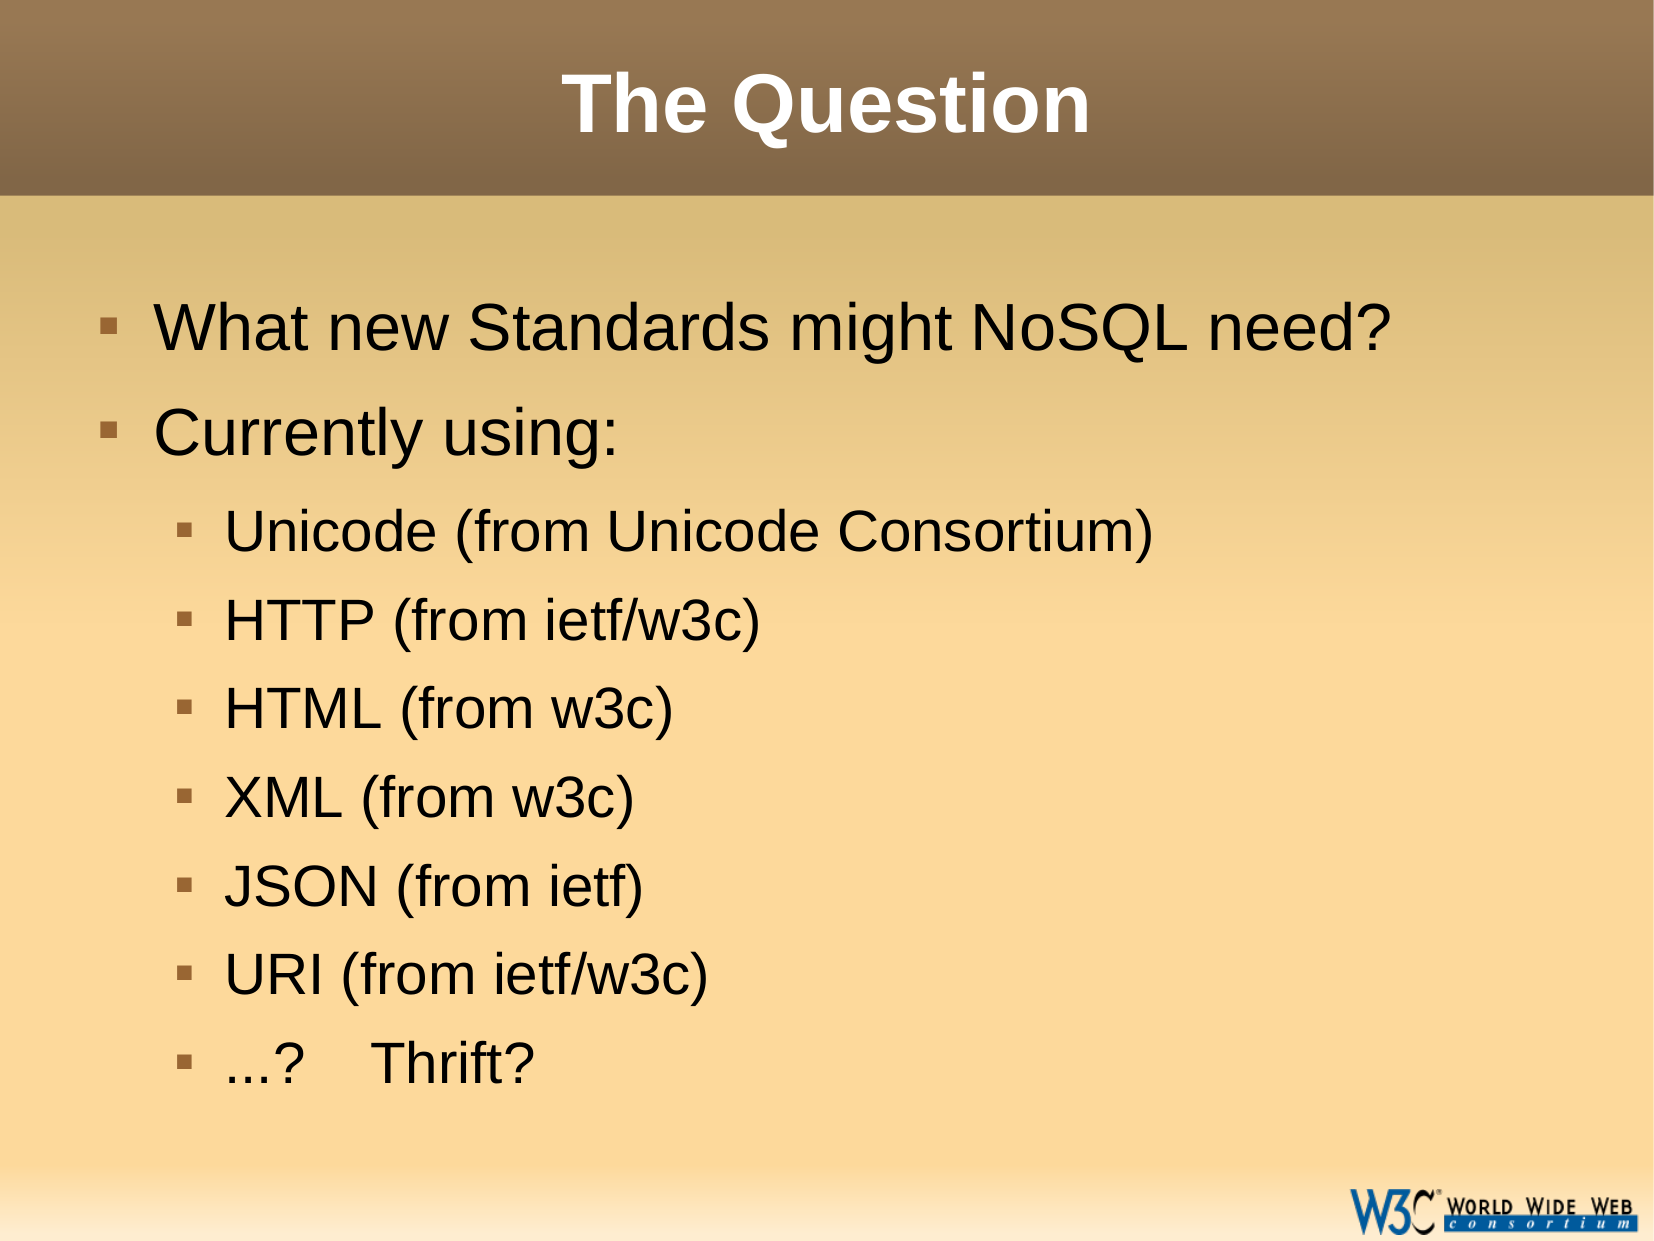

# The Question
What new Standards might NoSQL need?
Currently using:
Unicode (from Unicode Consortium)
HTTP (from ietf/w3c)
HTML (from w3c)
XML (from w3c)
JSON (from ietf)
URI (from ietf/w3c)
...? Thrift?